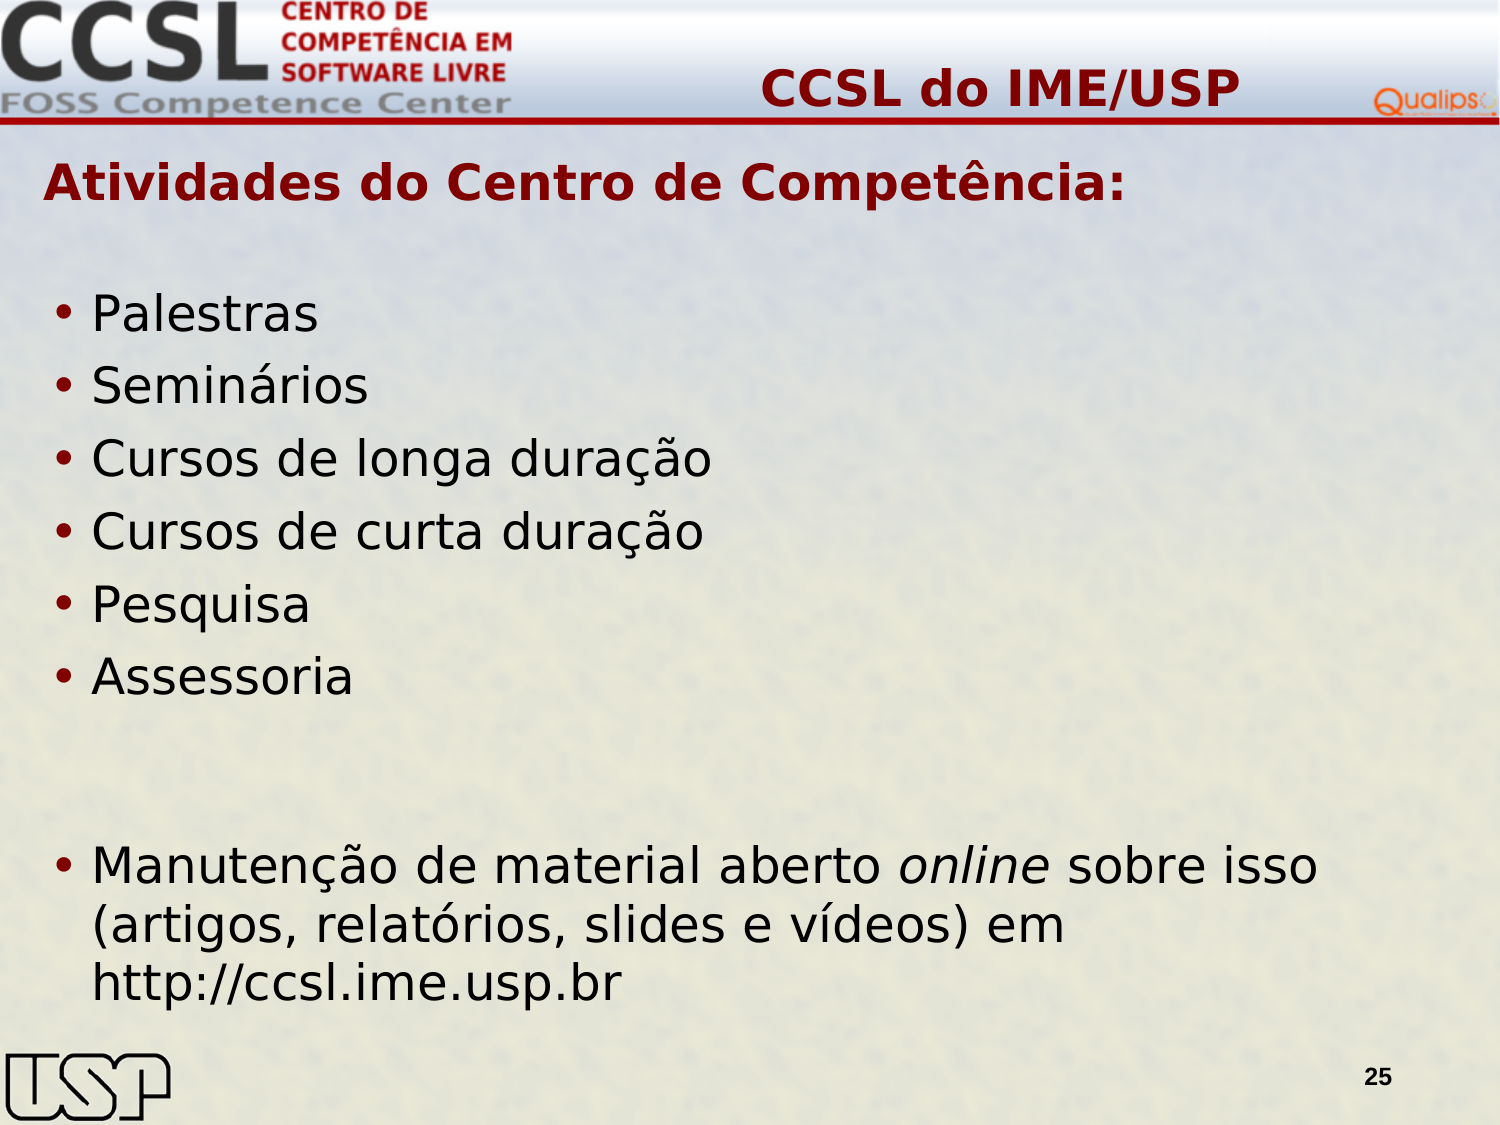

# CCSL do IME/USP
 Atividades do Centro de Competência:
Palestras
Seminários
Cursos de longa duração
Cursos de curta duração
Pesquisa
Assessoria
Manutenção de material aberto online sobre isso (artigos, relatórios, slides e vídeos) em
http://ccsl.ime.usp.br